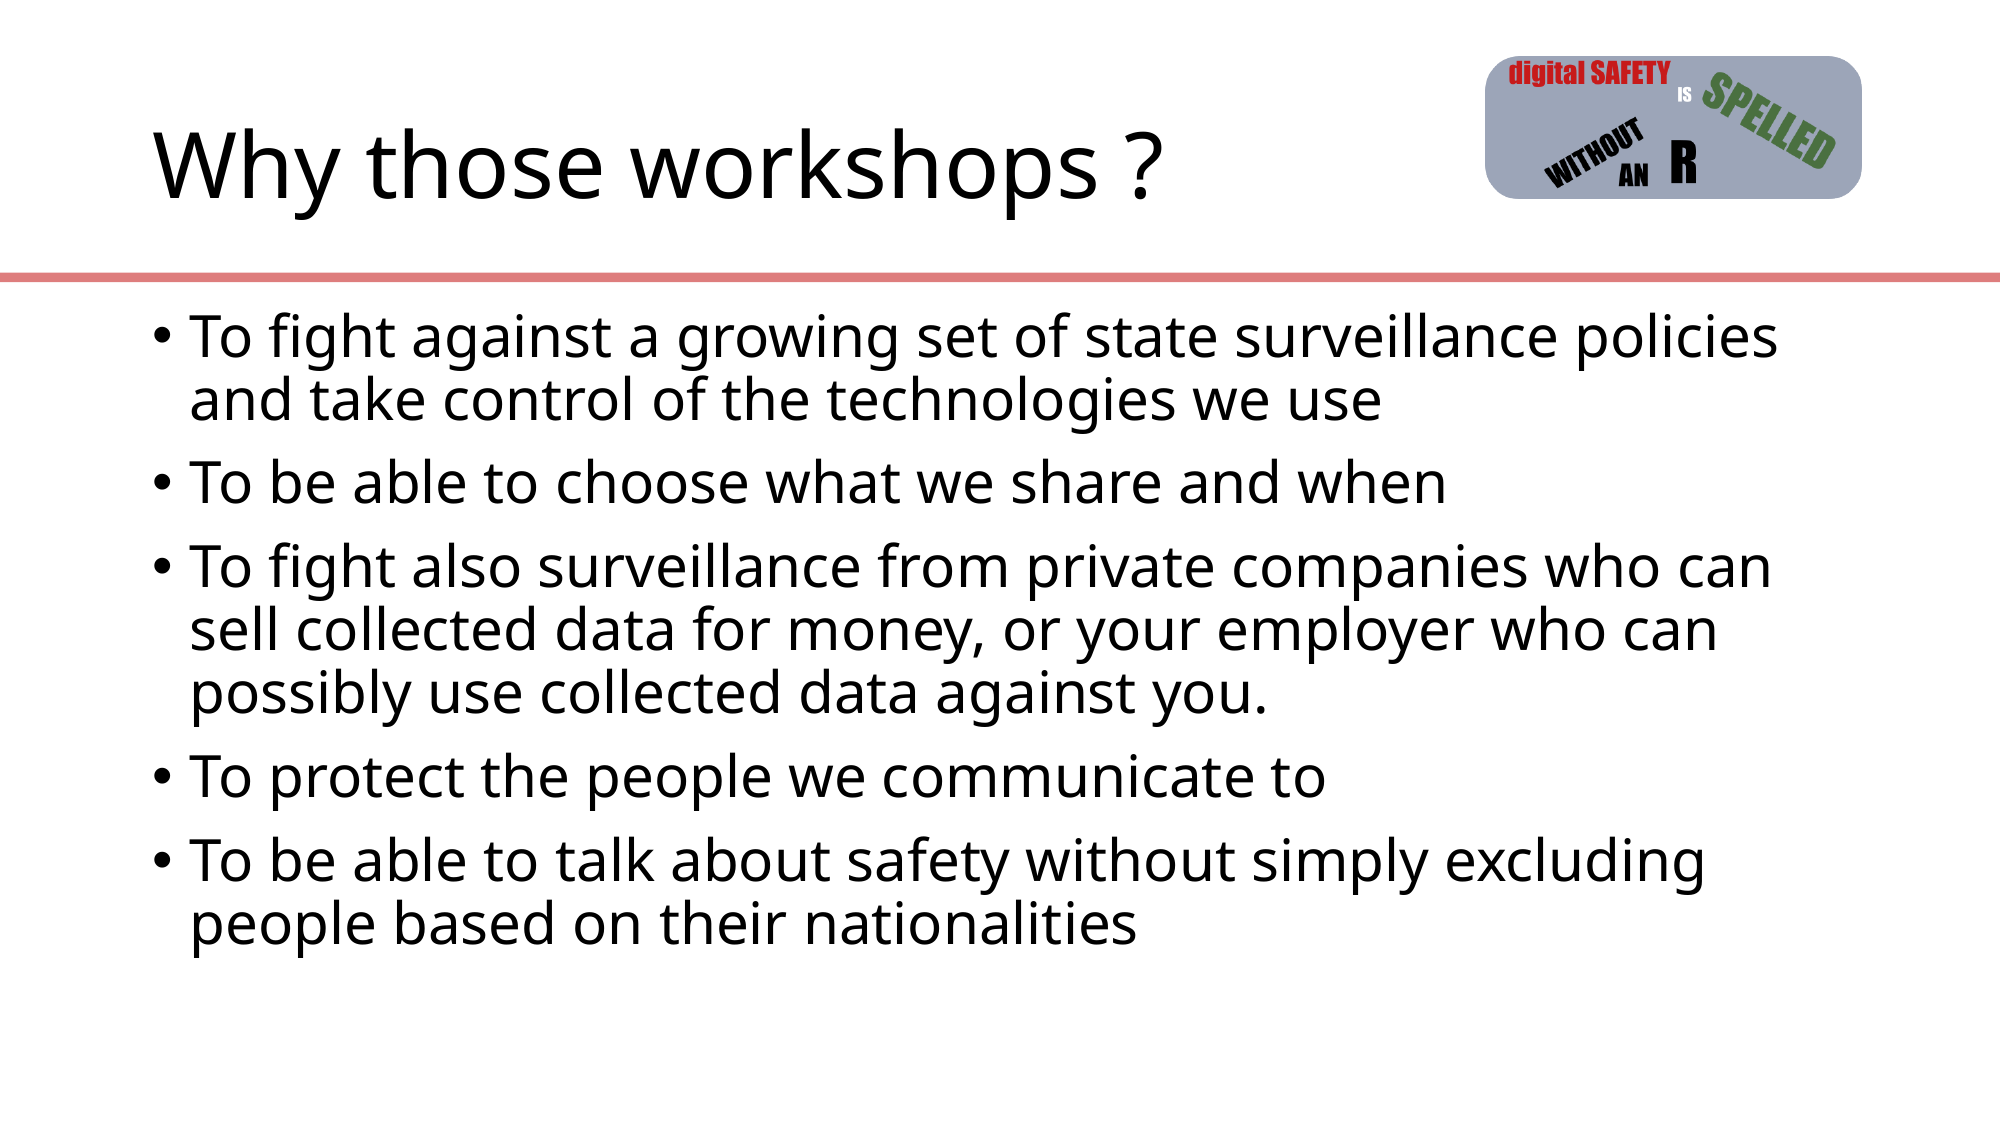

# Why those workshops ?
To fight against a growing set of state surveillance policies and take control of the technologies we use
To be able to choose what we share and when
To fight also surveillance from private companies who can sell collected data for money, or your employer who can possibly use collected data against you.
To protect the people we communicate to
To be able to talk about safety without simply excluding people based on their nationalities